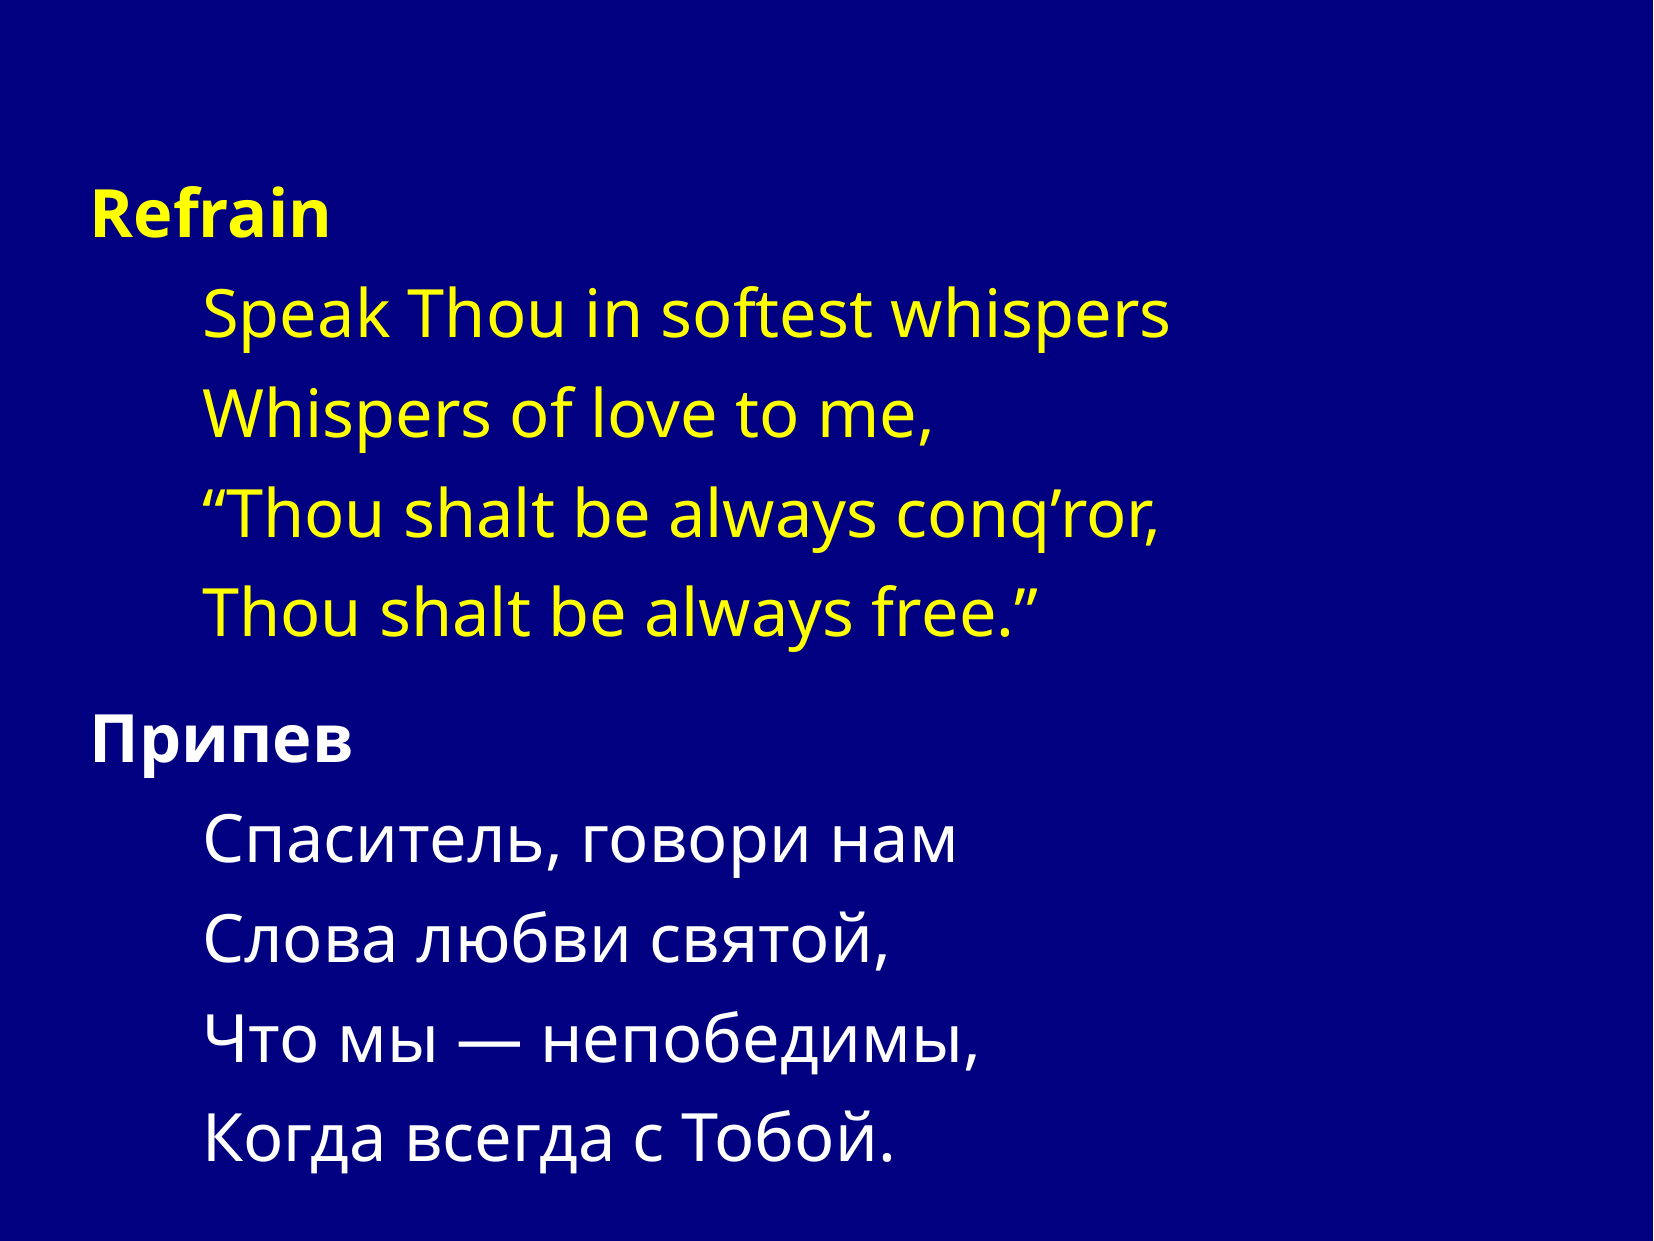

Refrain
	Speak Thou in softest whispers
	Whispers of love to me,
	“Thou shalt be always conq’ror,
	Thou shalt be always free.”
Припев
	Спаситель, говори нам
	Слова любви святой,
	Что мы — непобедимы,
	Когда всегда с Тобой.